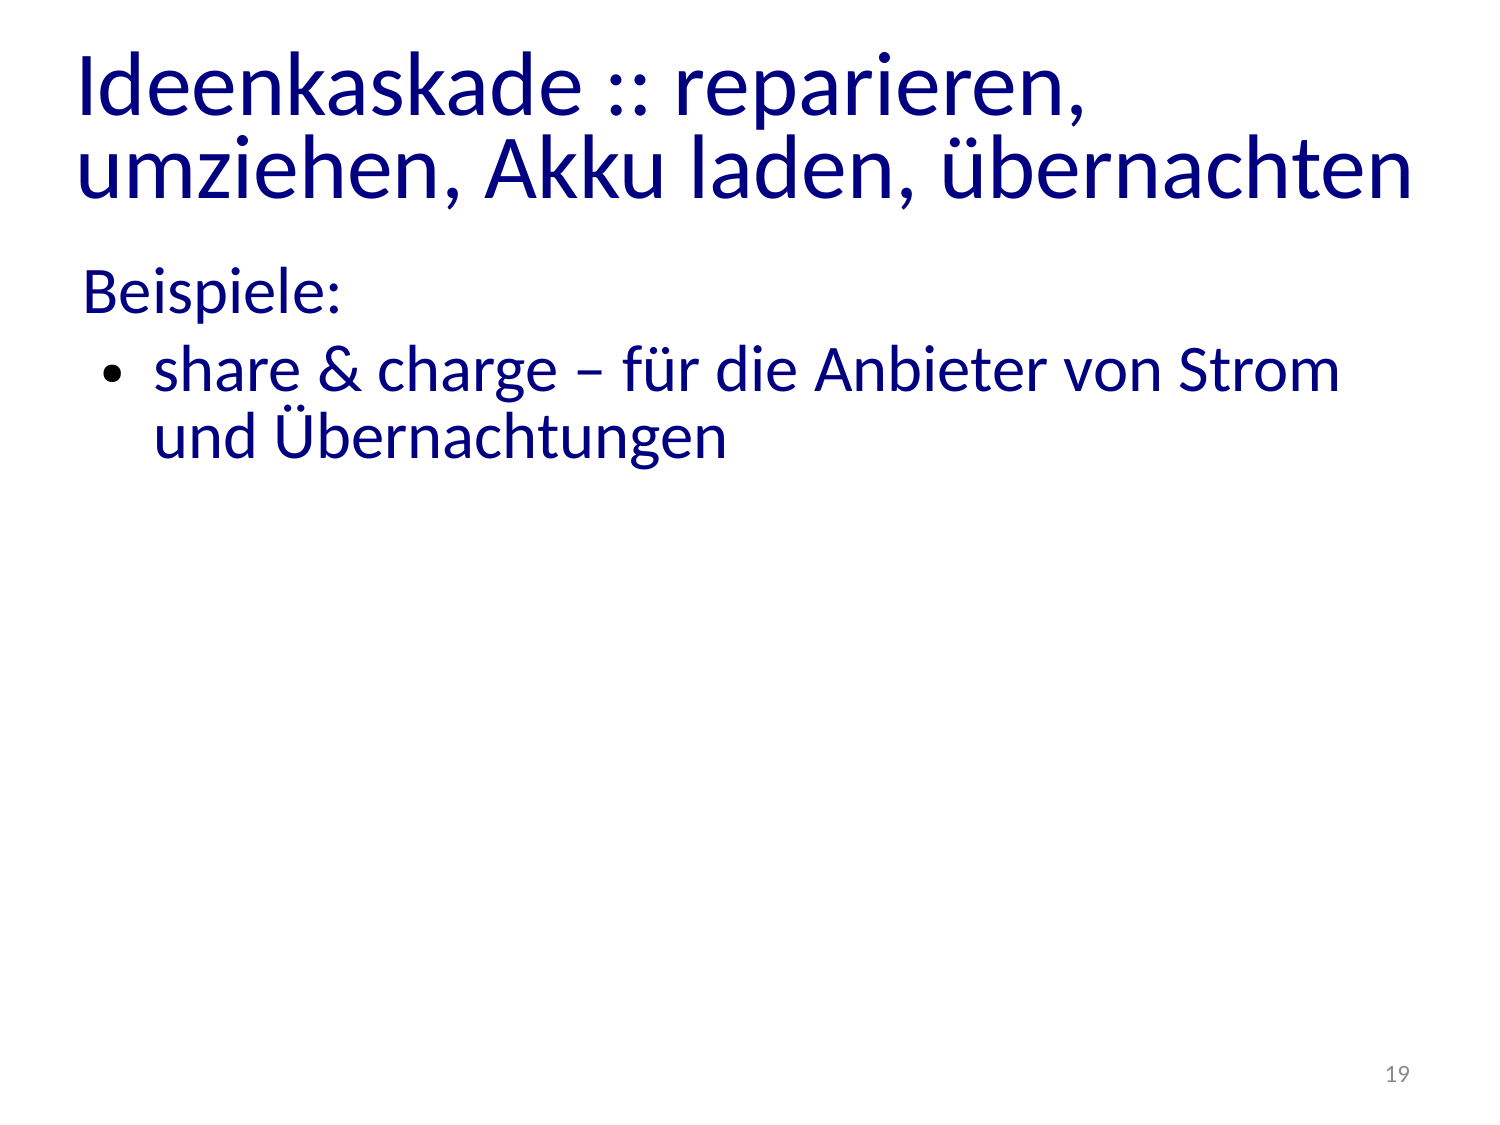

# Ideenkaskade :: reparieren, umziehen, Akku laden, übernachten
Beispiele:
share & charge – für die Anbieter von Strom und Übernachtungen
Gustav Wall
19